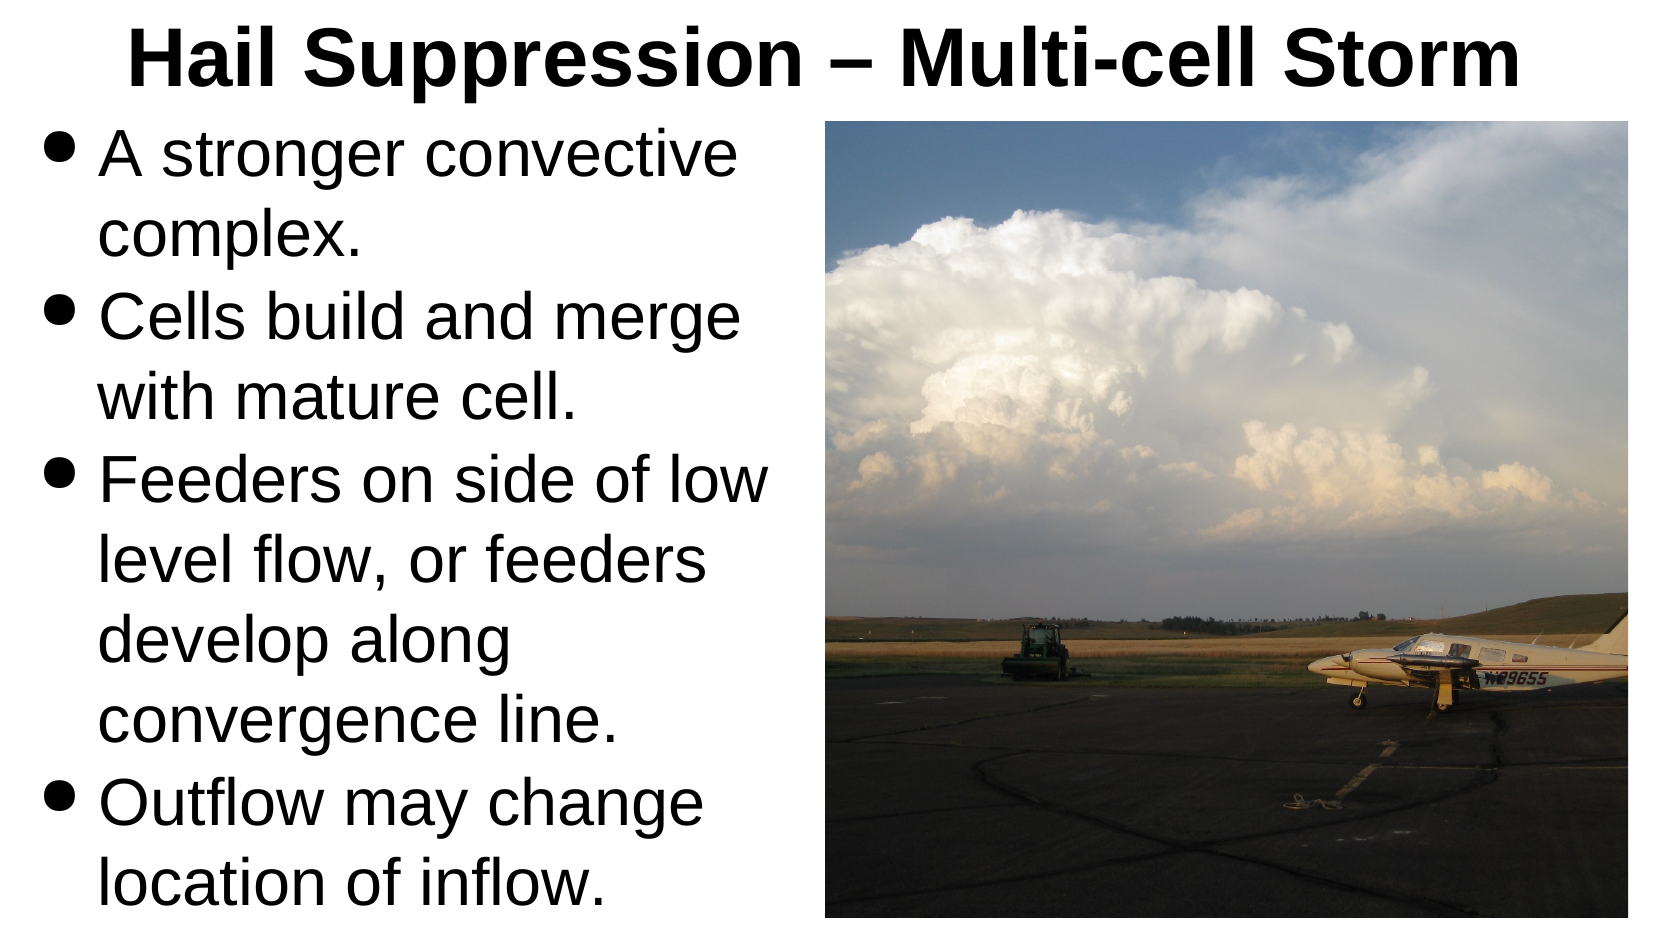

# Hail Suppression – Multi-cell Storm
 A stronger convective complex.
 Cells build and merge with mature cell.
 Feeders on side of low level flow, or feeders develop along convergence line.
 Outflow may change location of inflow.